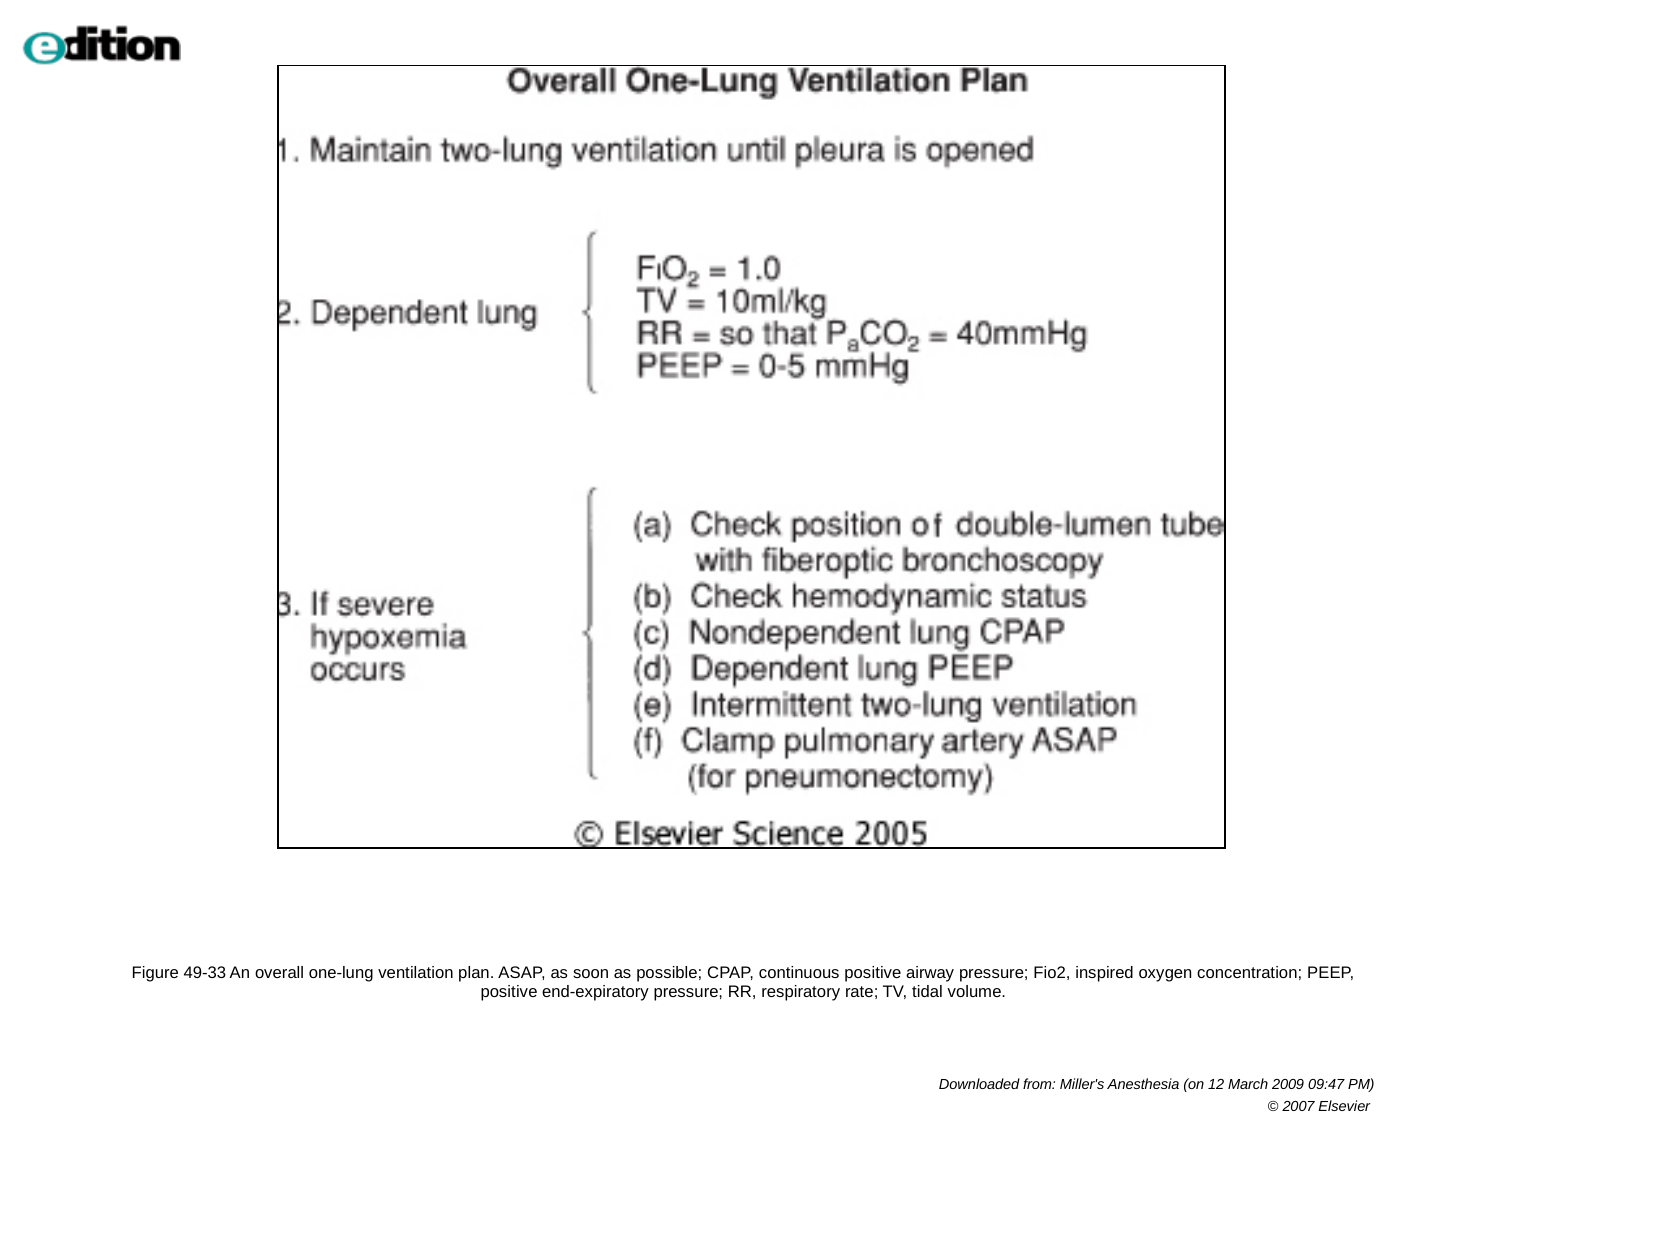

Figure 49-33 An overall one-lung ventilation plan. ASAP, as soon as possible; CPAP, continuous positive airway pressure; Fio2, inspired oxygen concentration; PEEP, positive end-expiratory pressure; RR, respiratory rate; TV, tidal volume.
Downloaded from: Miller's Anesthesia (on 12 March 2009 09:47 PM)
© 2007 Elsevier